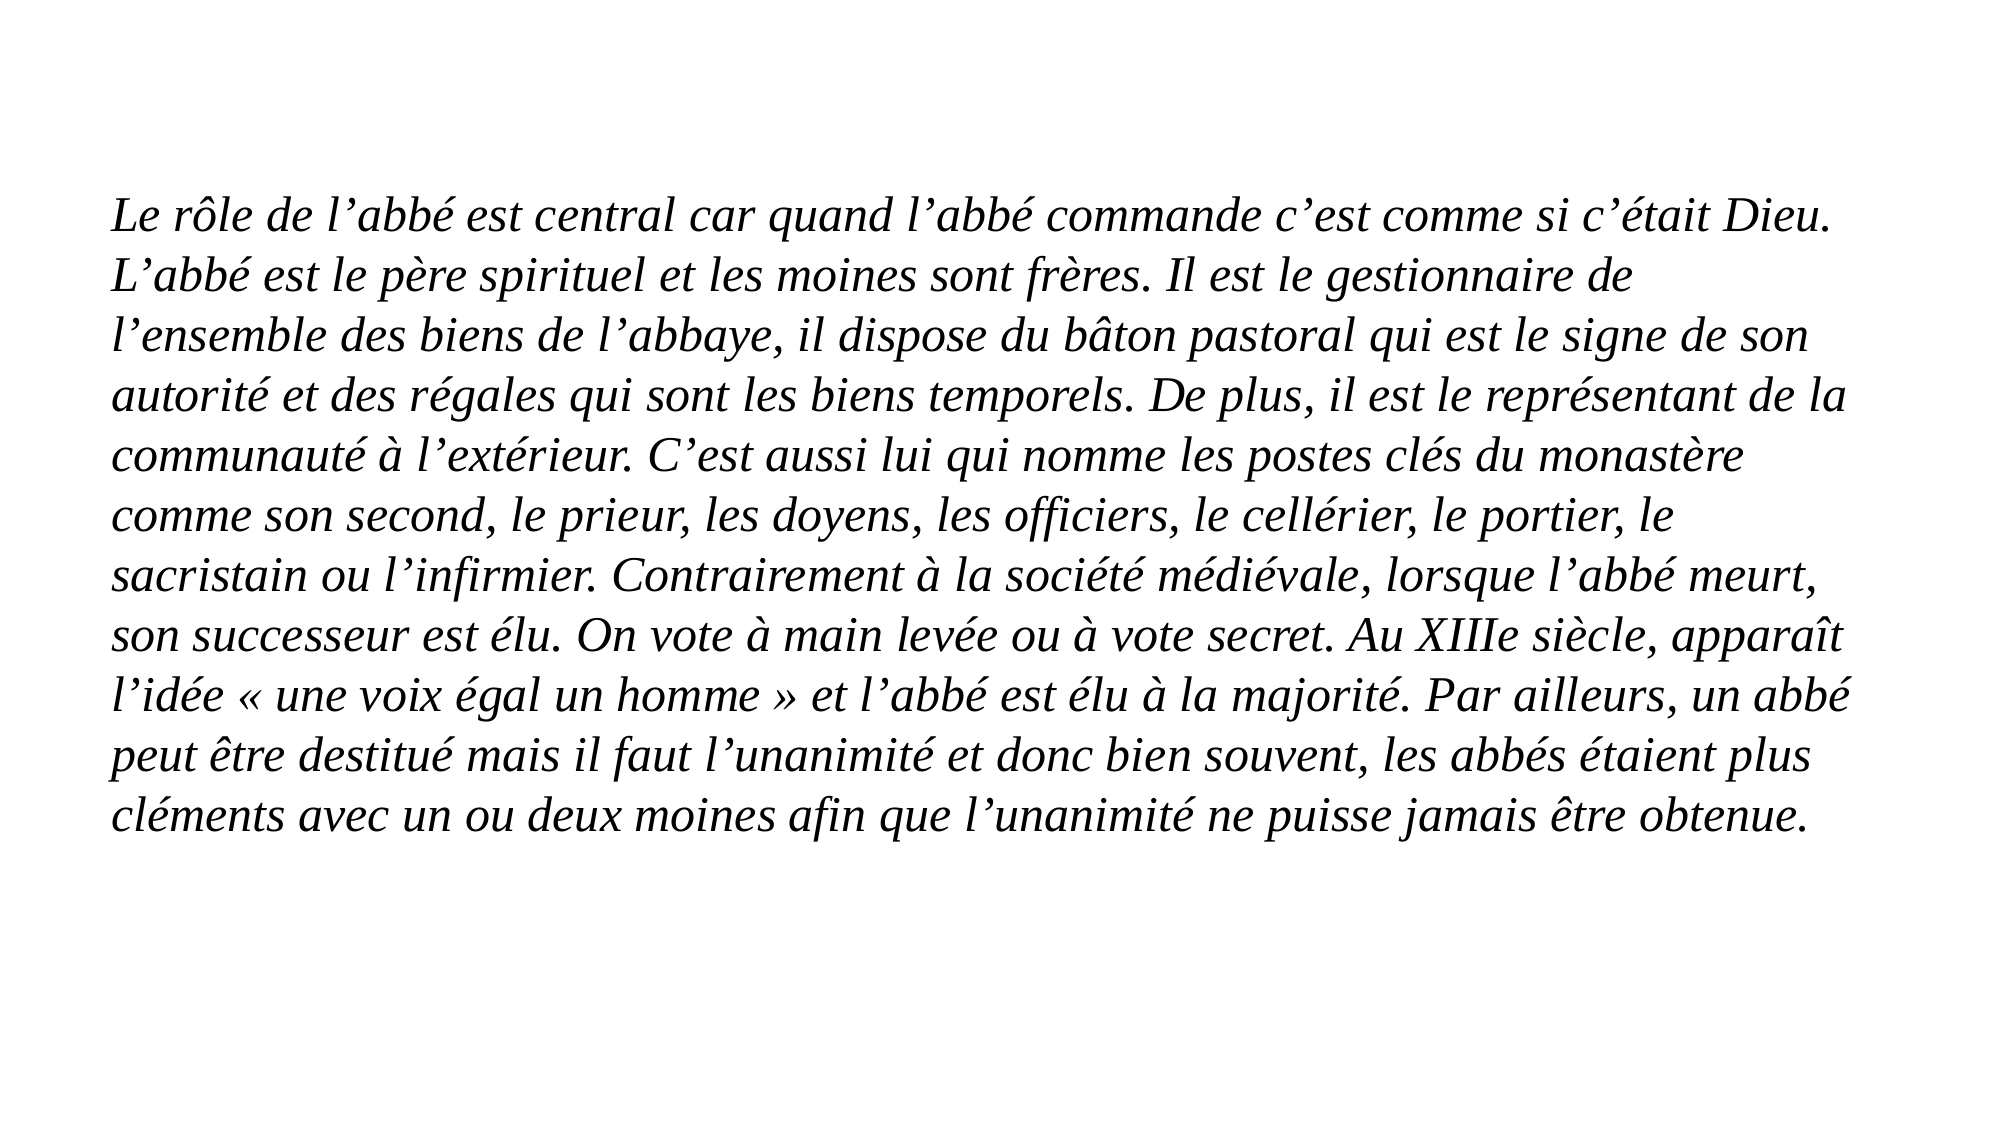

Le rôle de l’abbé est central car quand l’abbé commande c’est comme si c’était Dieu. L’abbé est le père spirituel et les moines sont frères. Il est le gestionnaire de l’ensemble des biens de l’abbaye, il dispose du bâton pastoral qui est le signe de son autorité et des régales qui sont les biens temporels. De plus, il est le représentant de la communauté à l’extérieur. C’est aussi lui qui nomme les postes clés du monastère comme son second, le prieur, les doyens, les officiers, le cellérier, le portier, le sacristain ou l’infirmier. Contrairement à la société médiévale, lorsque l’abbé meurt, son successeur est élu. On vote à main levée ou à vote secret. Au XIIIe siècle, apparaît l’idée « une voix égal un homme » et l’abbé est élu à la majorité. Par ailleurs, un abbé peut être destitué mais il faut l’unanimité et donc bien souvent, les abbés étaient plus cléments avec un ou deux moines afin que l’unanimité ne puisse jamais être obtenue.